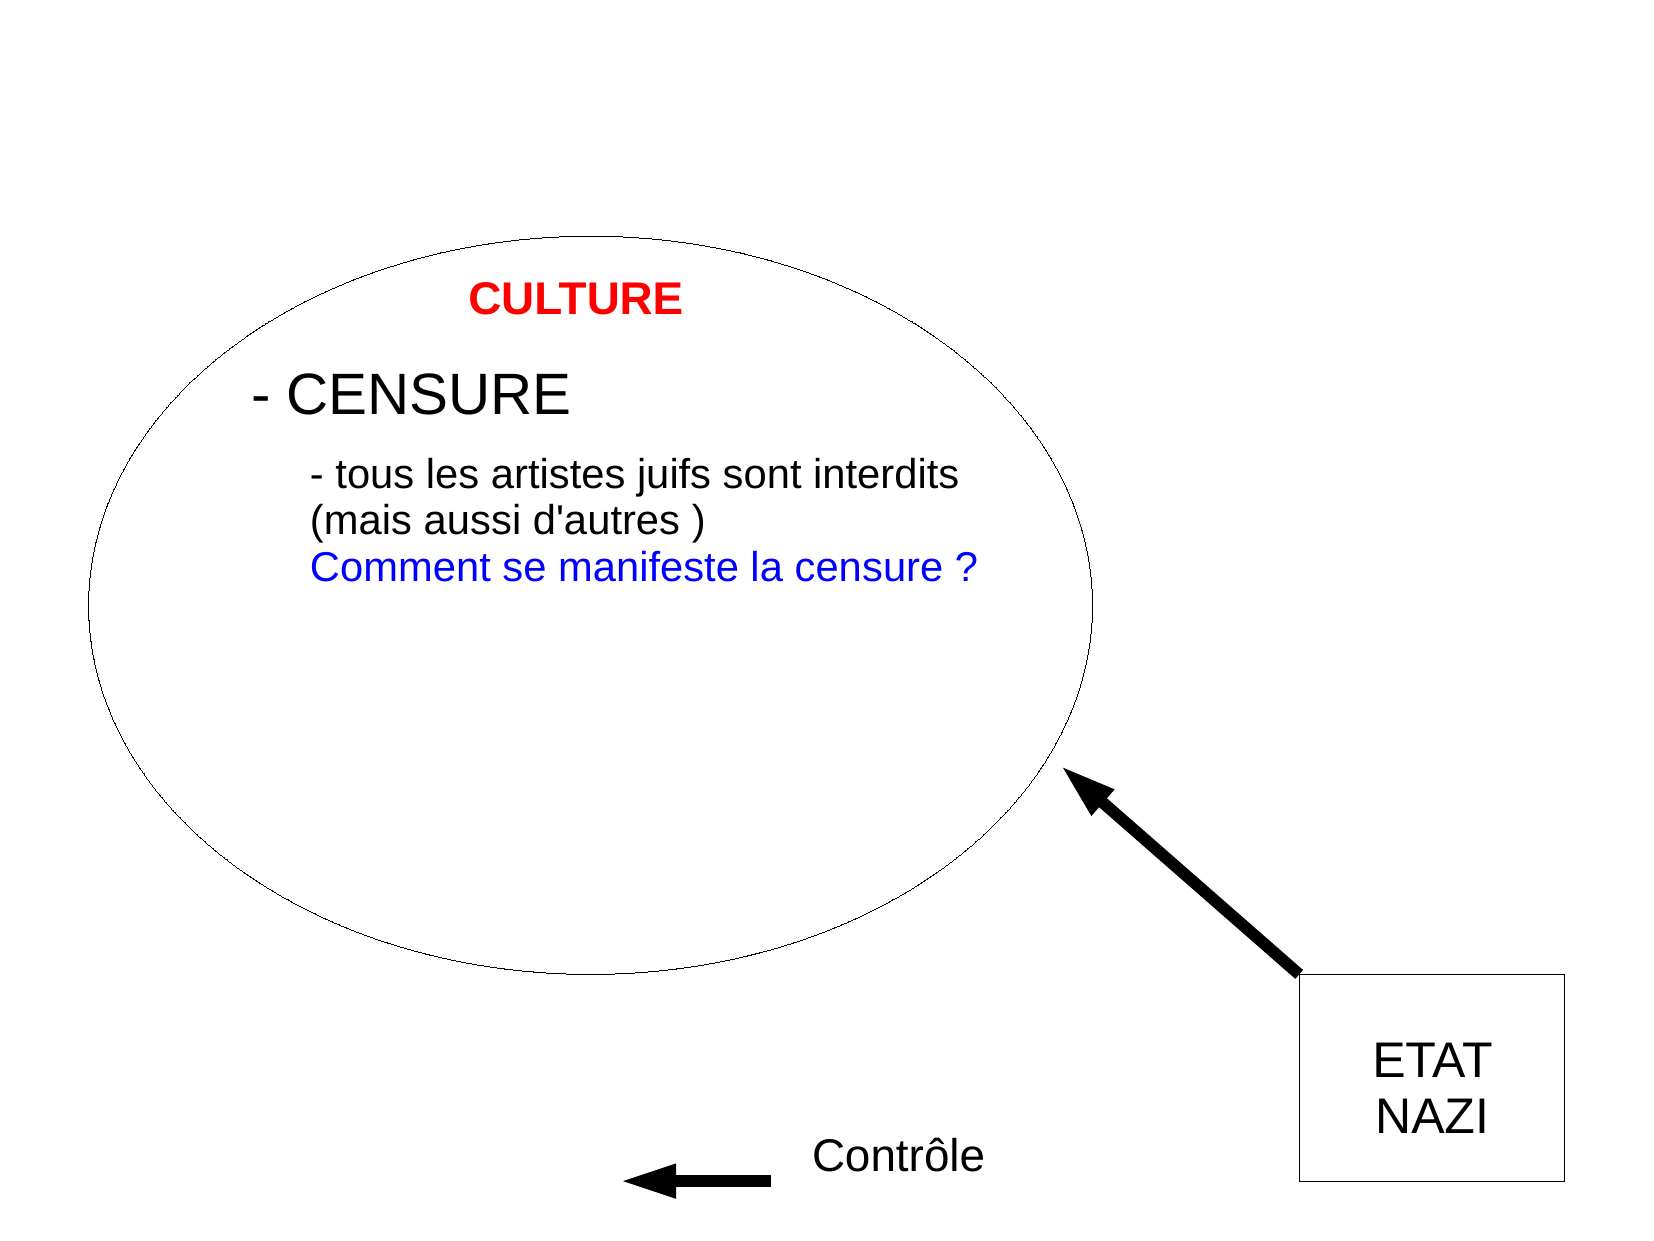

CULTURE
- CENSURE
- tous les artistes juifs sont interdits
(mais aussi d'autres )
Comment se manifeste la censure ?
ETAT NAZI
Contrôle